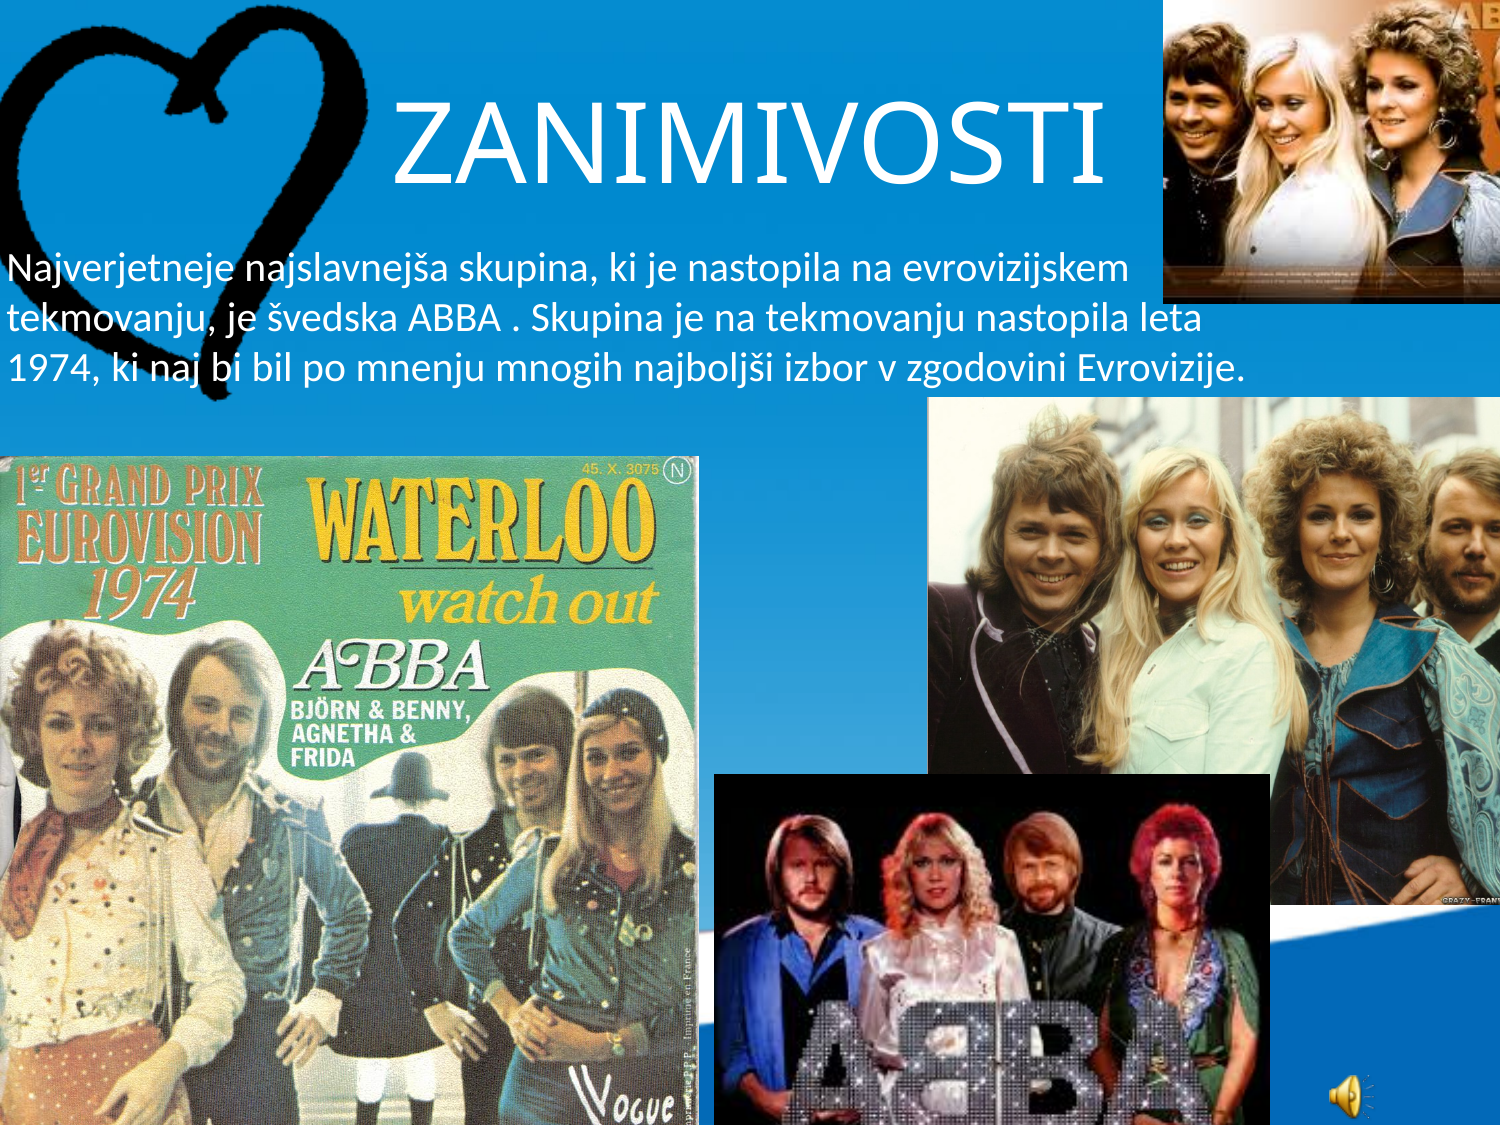

# ZANIMIVOSTI
Najverjetneje najslavnejša skupina, ki je nastopila na evrovizijskem tekmovanju, je švedska ABBA . Skupina je na tekmovanju nastopila leta 1974, ki naj bi bil po mnenju mnogih najboljši izbor v zgodovini Evrovizije.